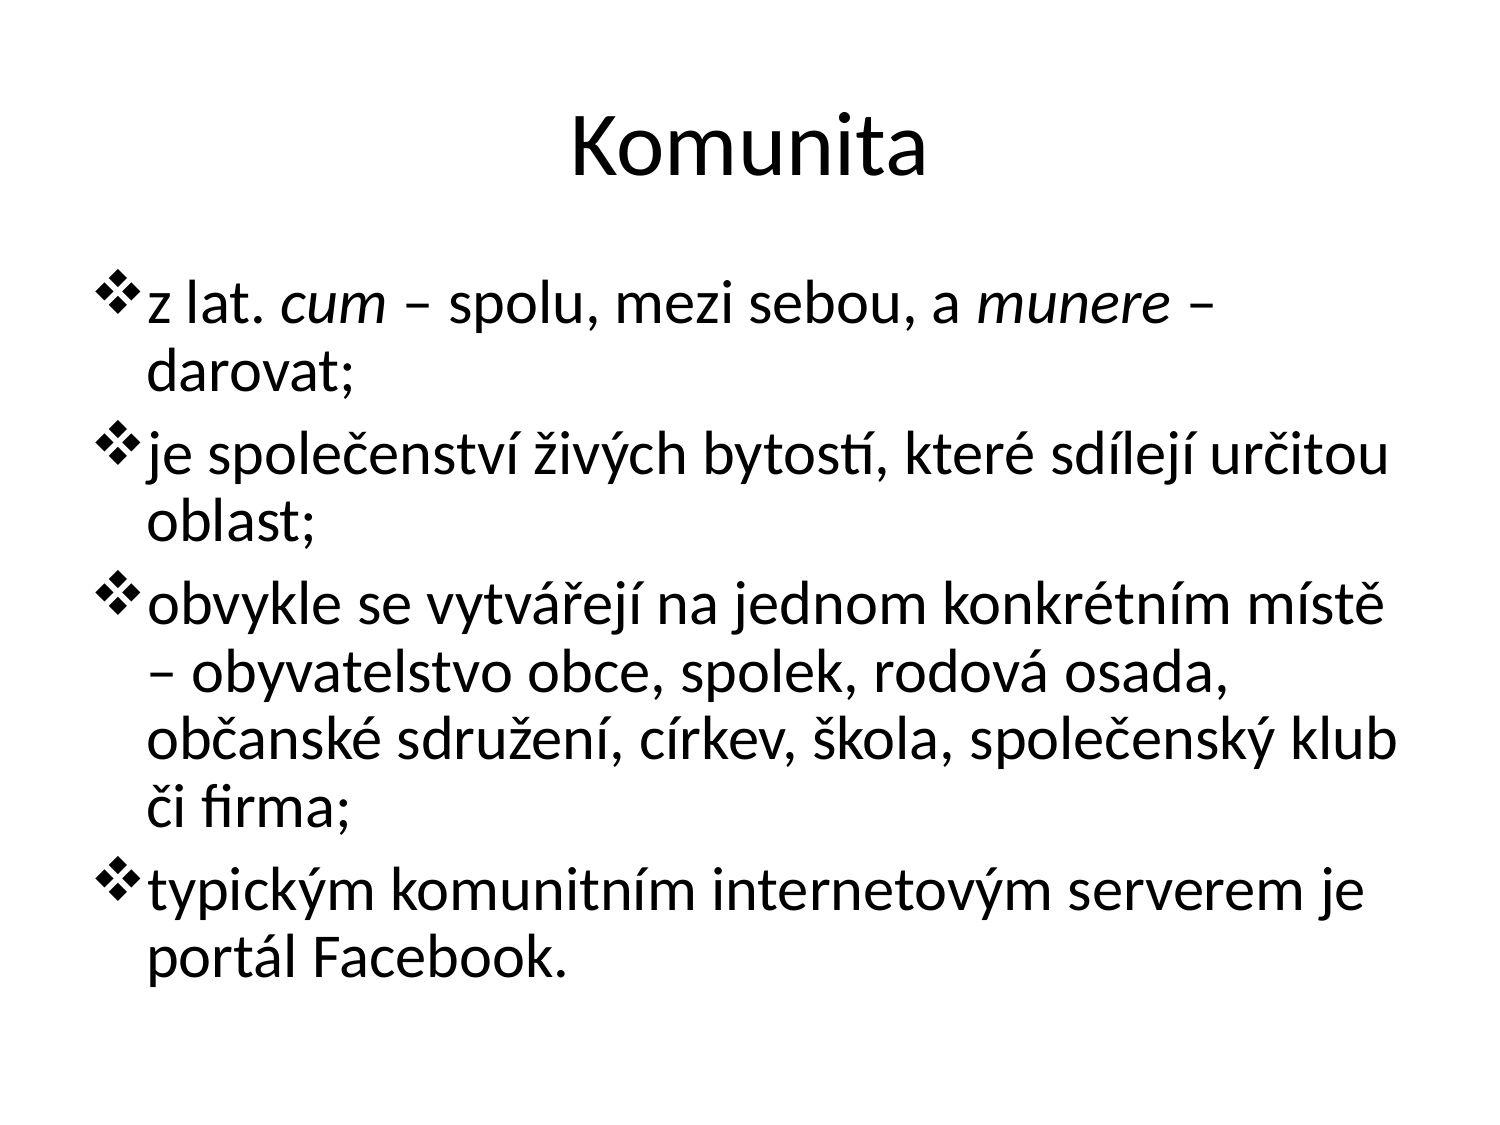

# Komunita
z lat. cum – spolu, mezi sebou, a munere – darovat;
je společenství živých bytostí, které sdílejí určitou oblast;
obvykle se vytvářejí na jednom konkrétním místě – obyvatelstvo obce, spolek, rodová osada, občanské sdružení, církev, škola, společenský klub či firma;
typickým komunitním internetovým serverem je portál Facebook.